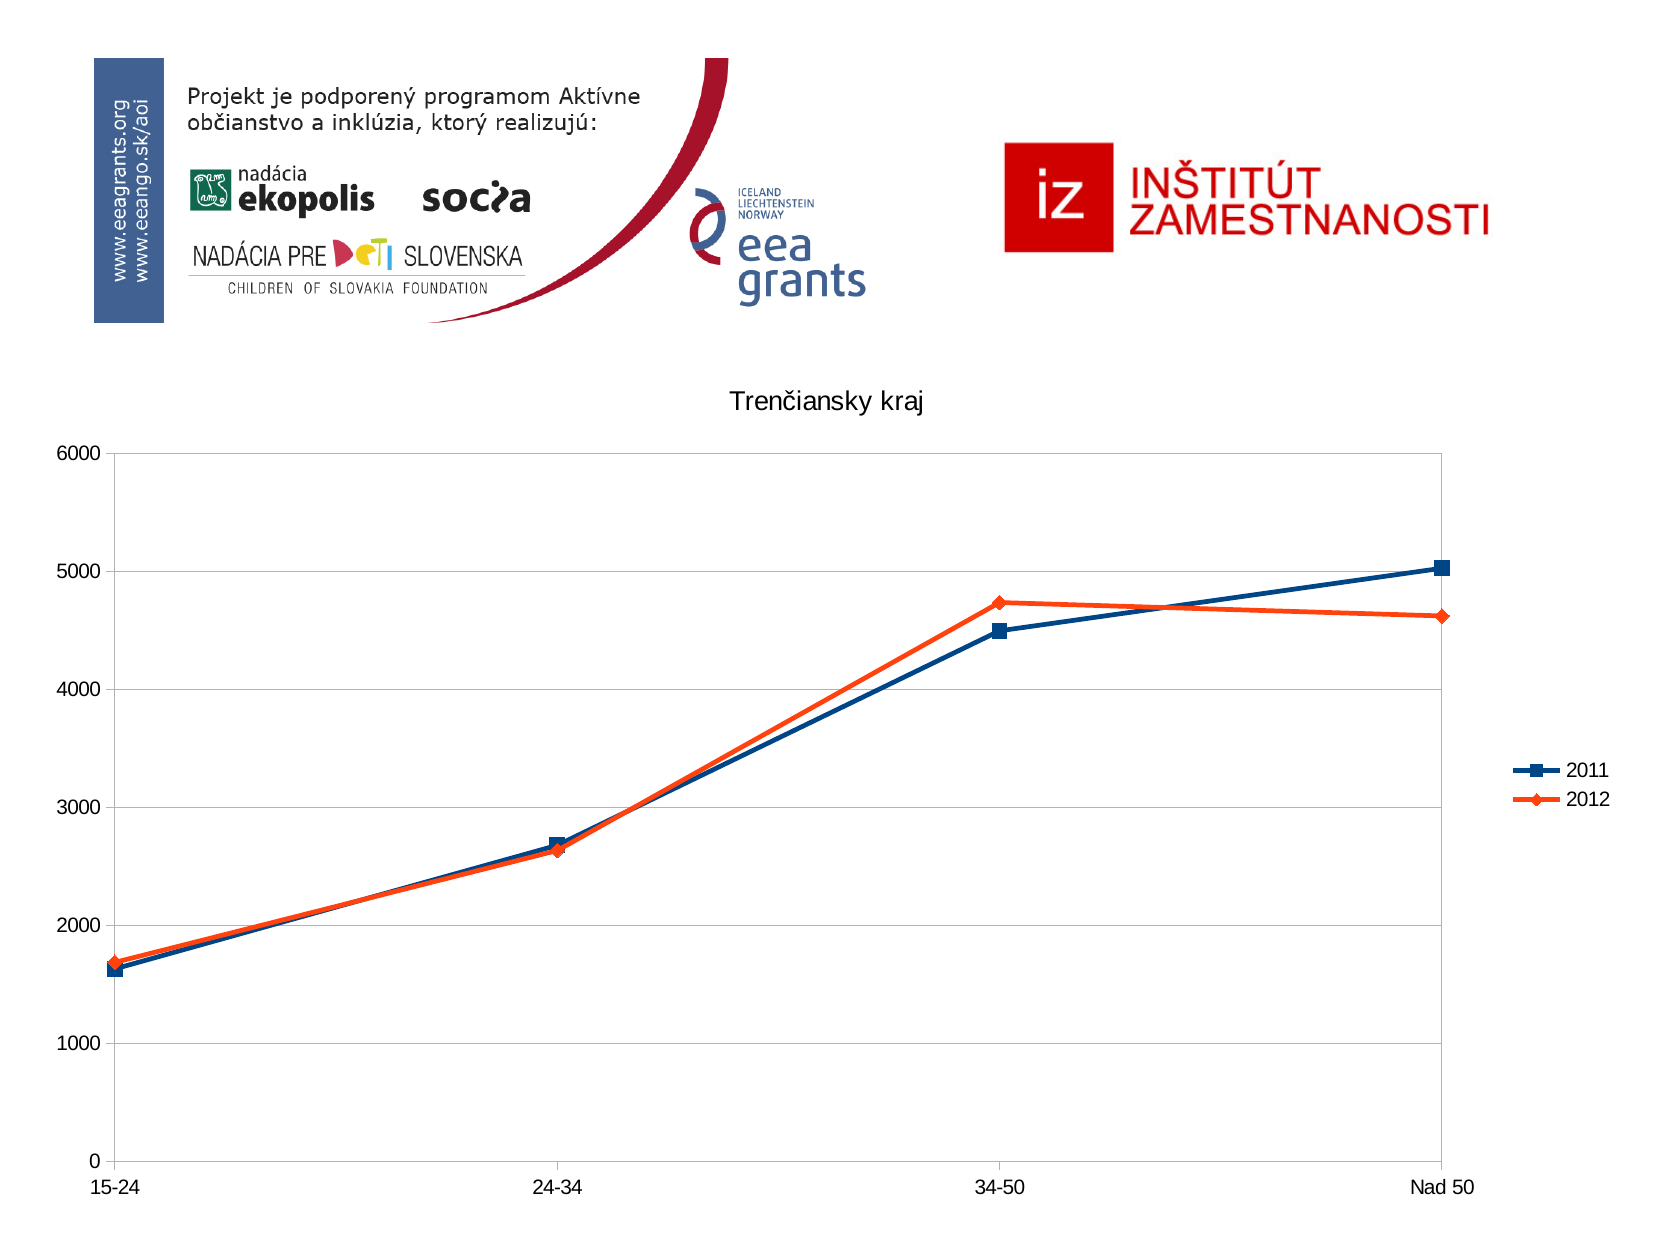

### Chart: Trenčiansky kraj
| Category | 2011 | 2012 |
|---|---|---|
| 15-24 | 1630.0 | 1685.0 |
| 24-34 | 2678.0 | 2634.0 |
| 34-50 | 4498.0 | 4738.0 |
| Nad 50 | 5029.0 | 4624.0 |